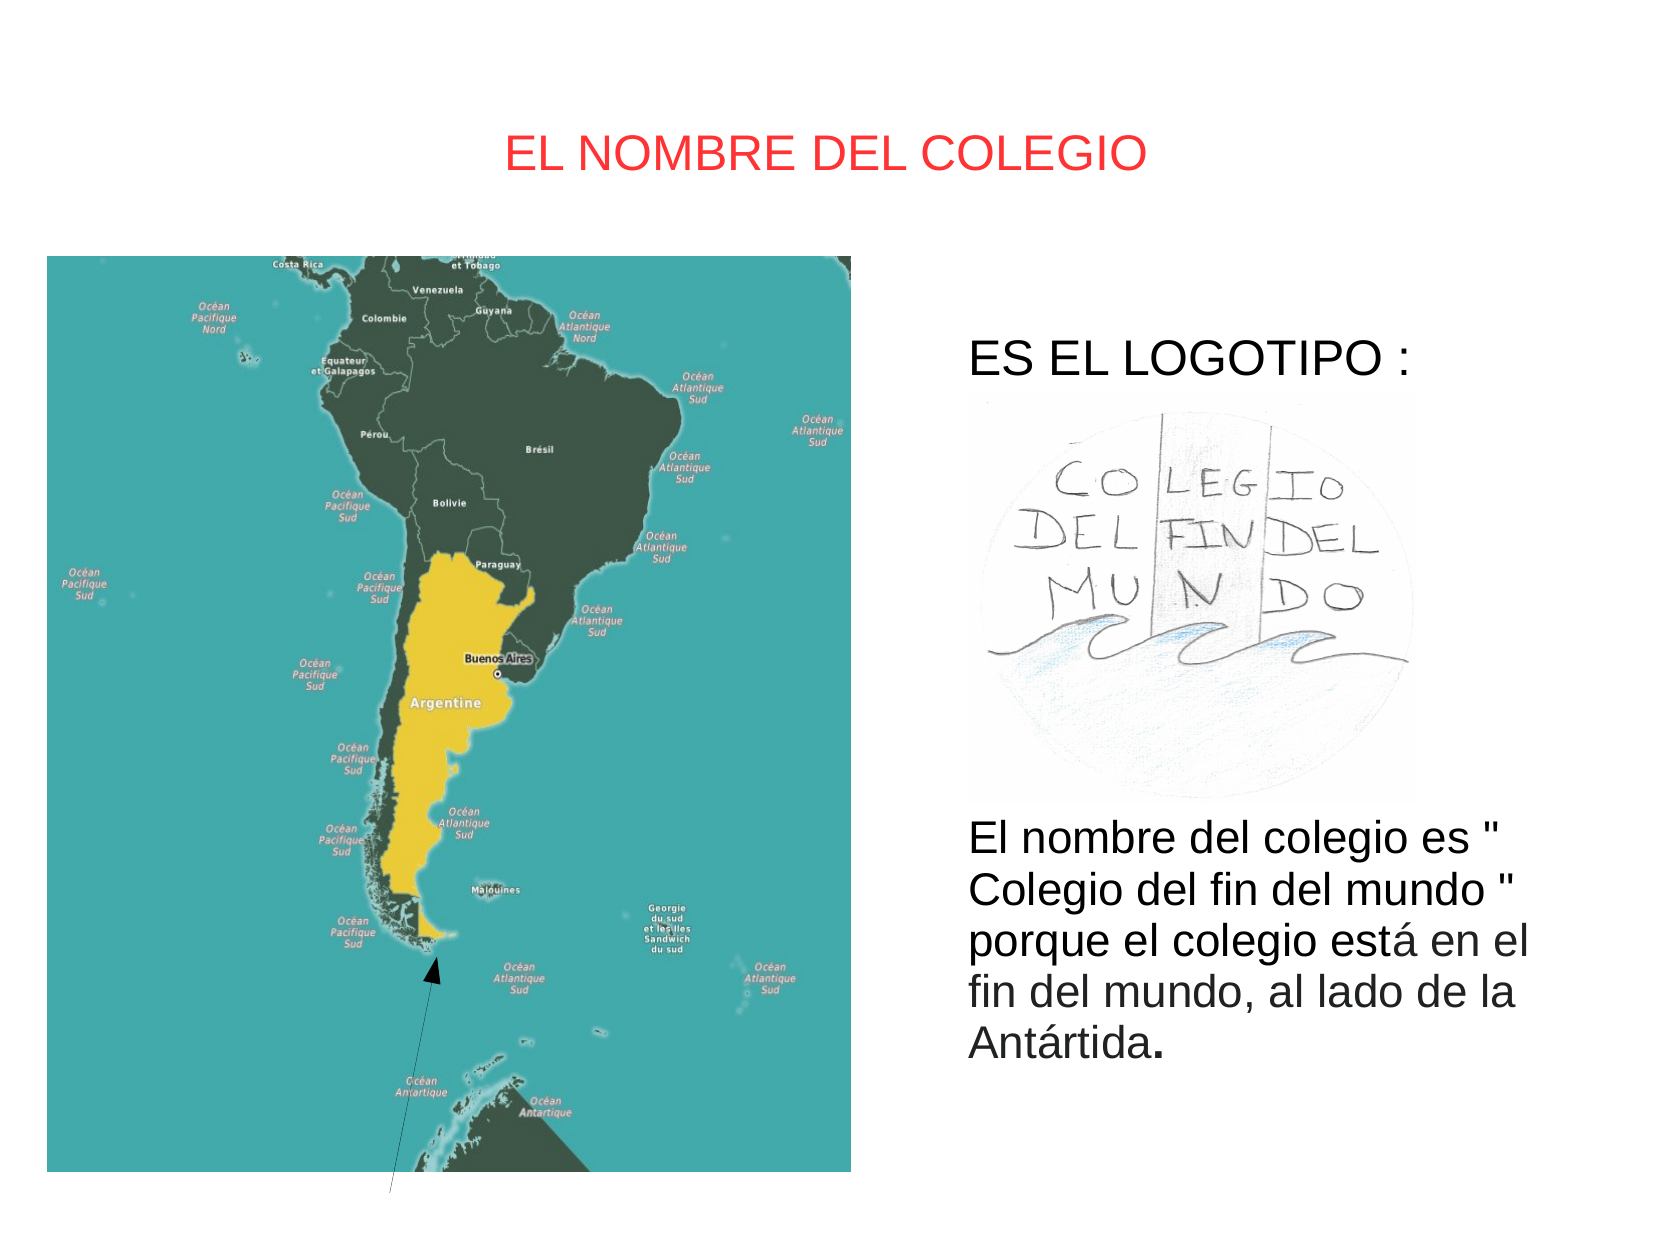

# EL NOMBRE DEL COLEGIO
ES EL LOGOTIPO :
El nombre del colegio es " Colegio del fin del mundo " porque el colegio está en el fin del mundo, al lado de la Antártida.